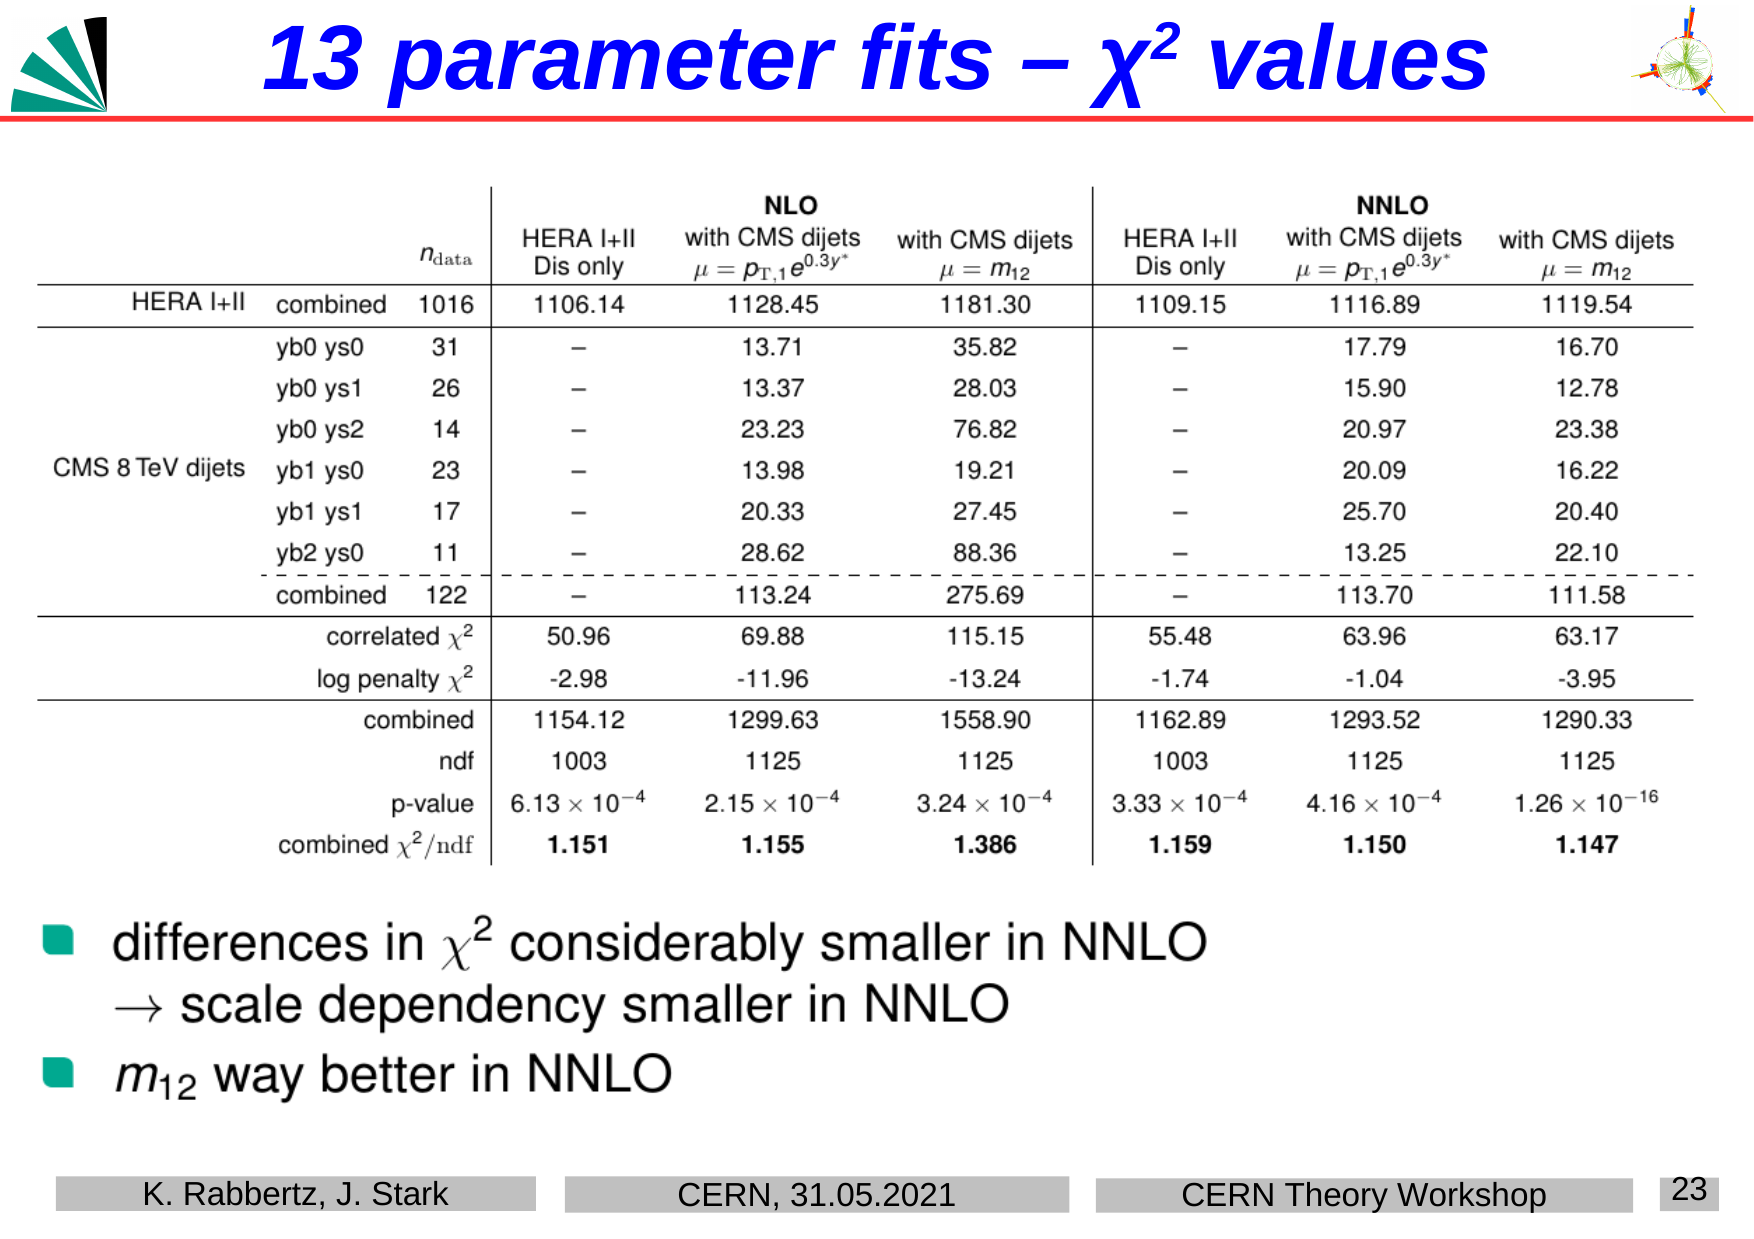

# 13 parameter fits – χ2 values